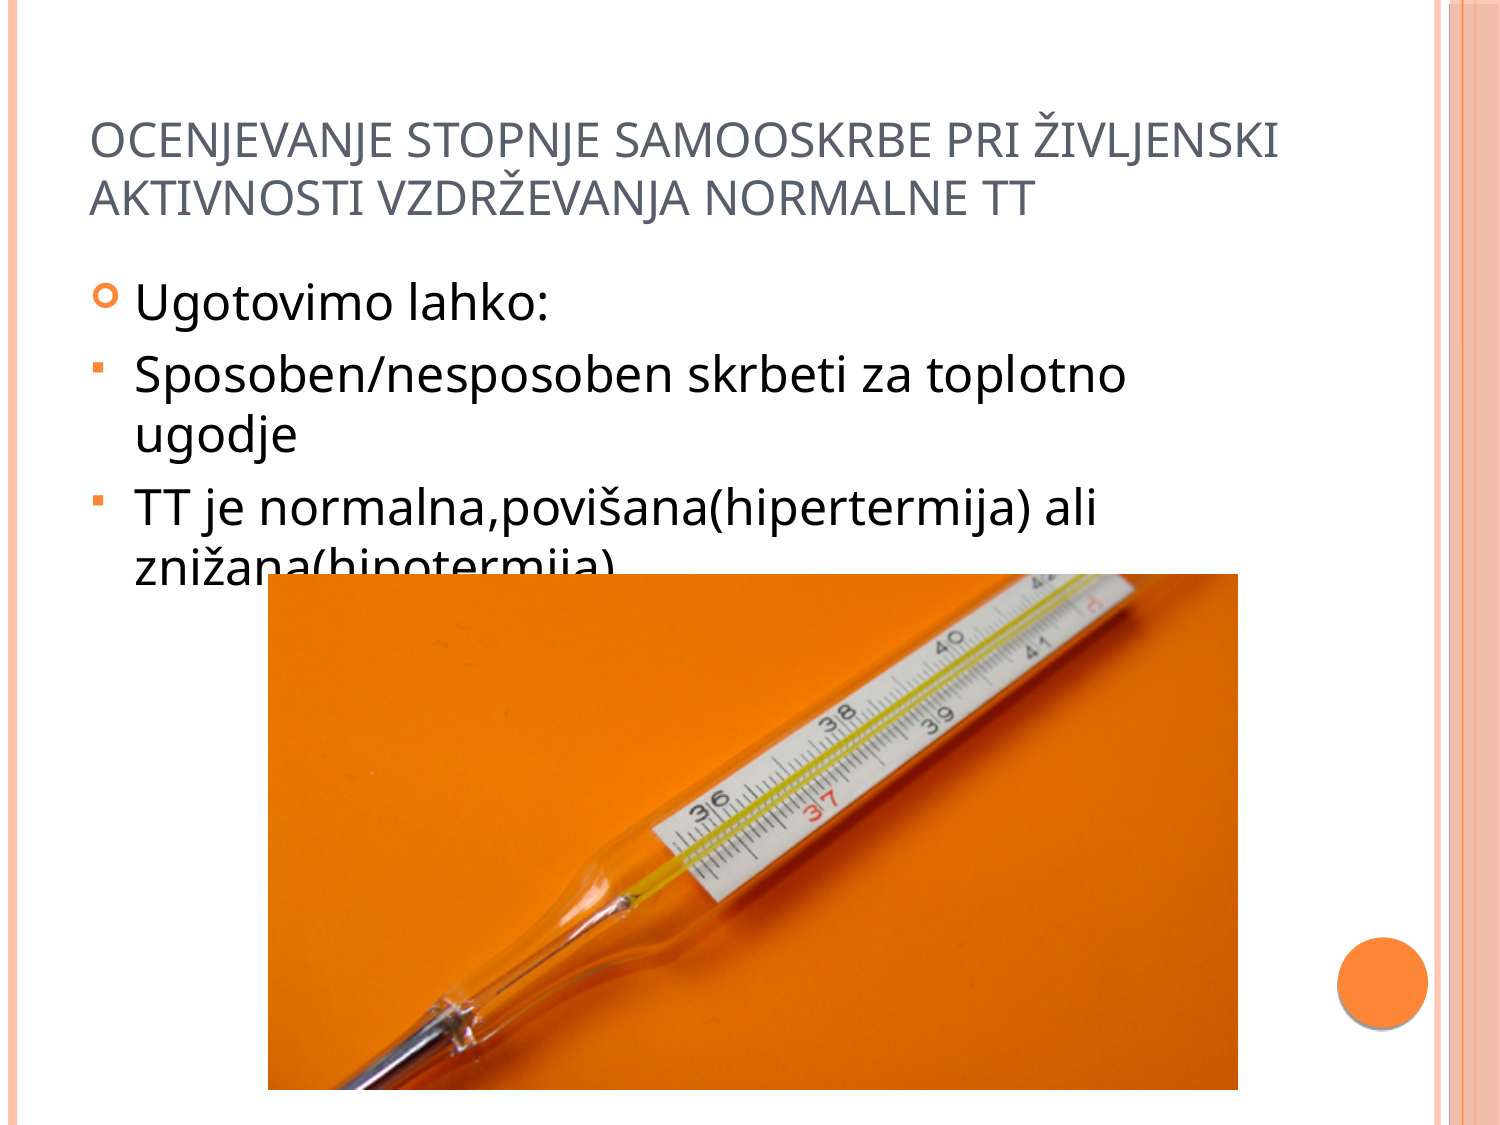

# OCENJEVANJE STOPNJE SAMOOSKRBE PRI ŽIVLJENSKI AKTIVNOSTI VZDRŽEVANJA NORMALNE TT
Ugotovimo lahko:
Sposoben/nesposoben skrbeti za toplotno ugodje
TT je normalna,povišana(hipertermija) ali znižana(hipotermija)